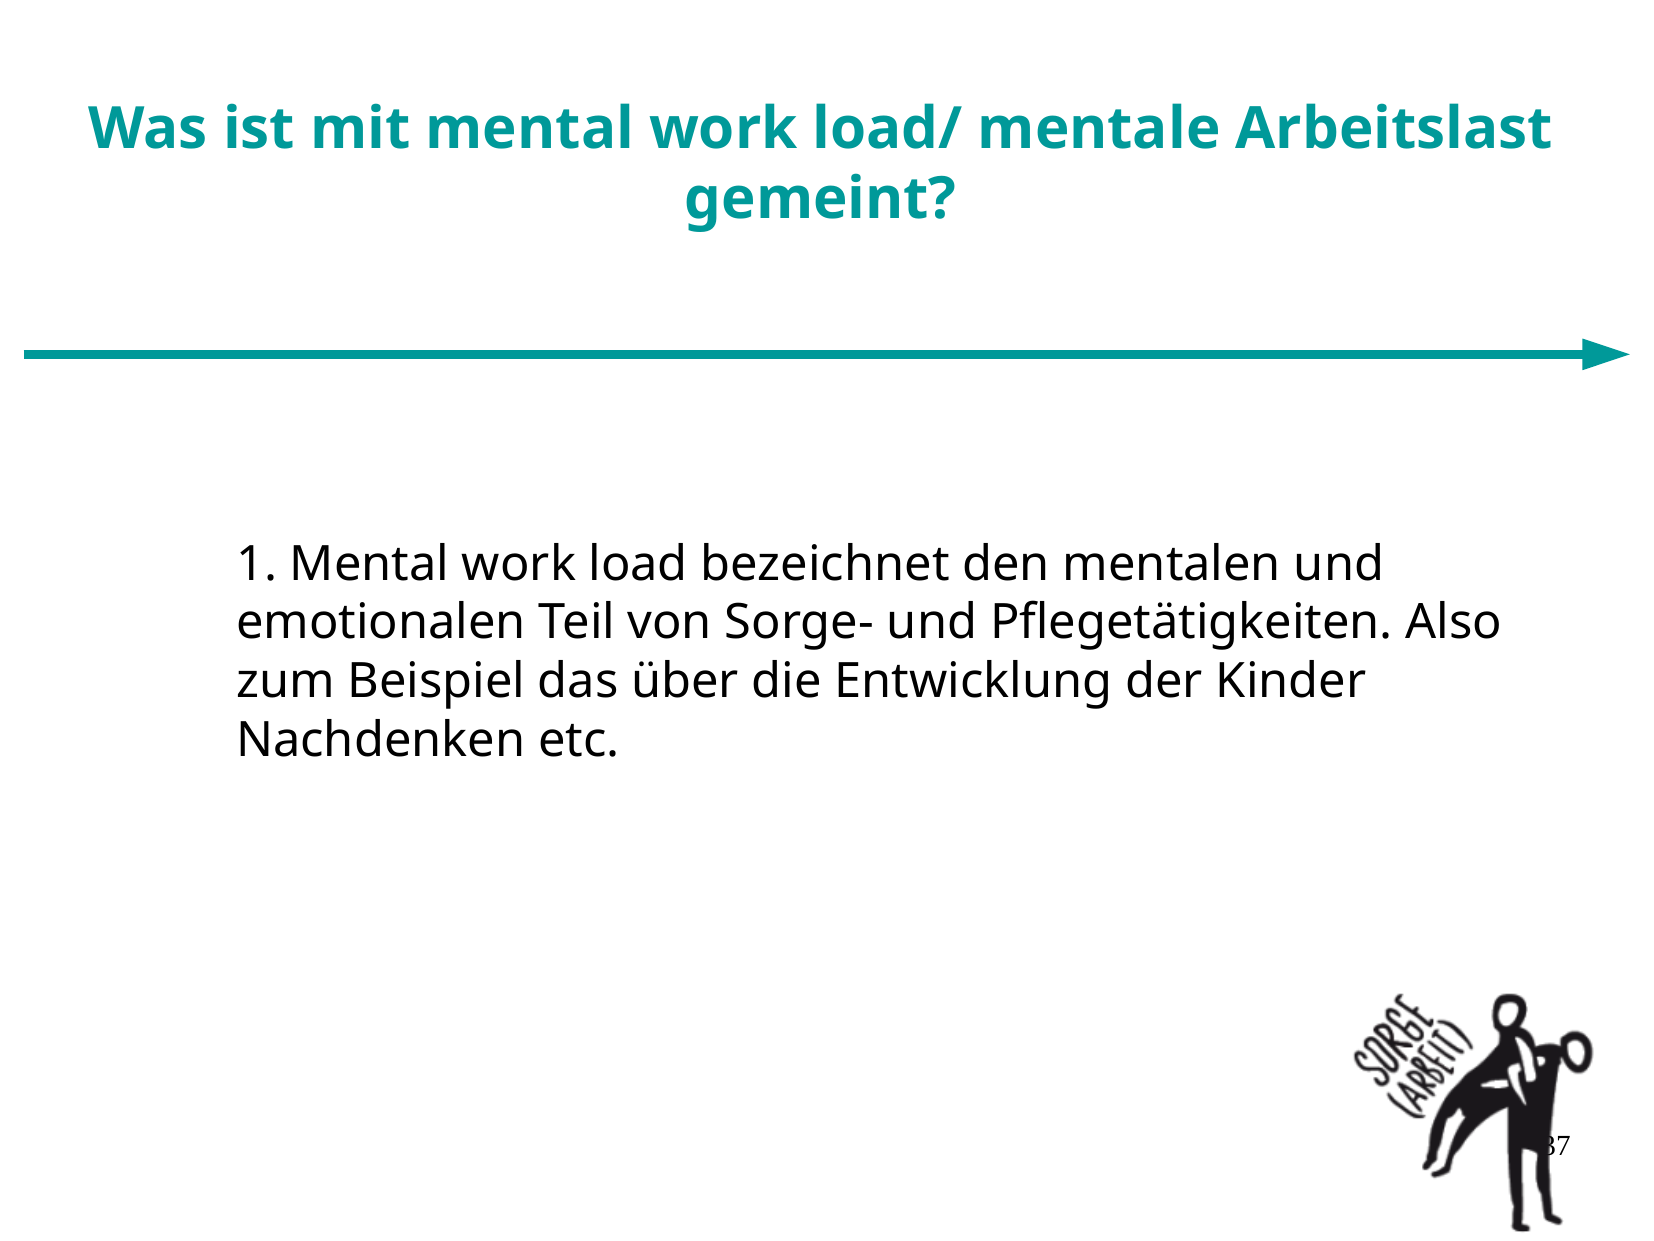

# Was ist mit mental work load/ mentale Arbeitslast gemeint?
1. Mental work load bezeichnet den mentalen und emotionalen Teil von Sorge- und Pflegetätigkeiten. Also zum Beispiel das über die Entwicklung der Kinder Nachdenken etc.
37